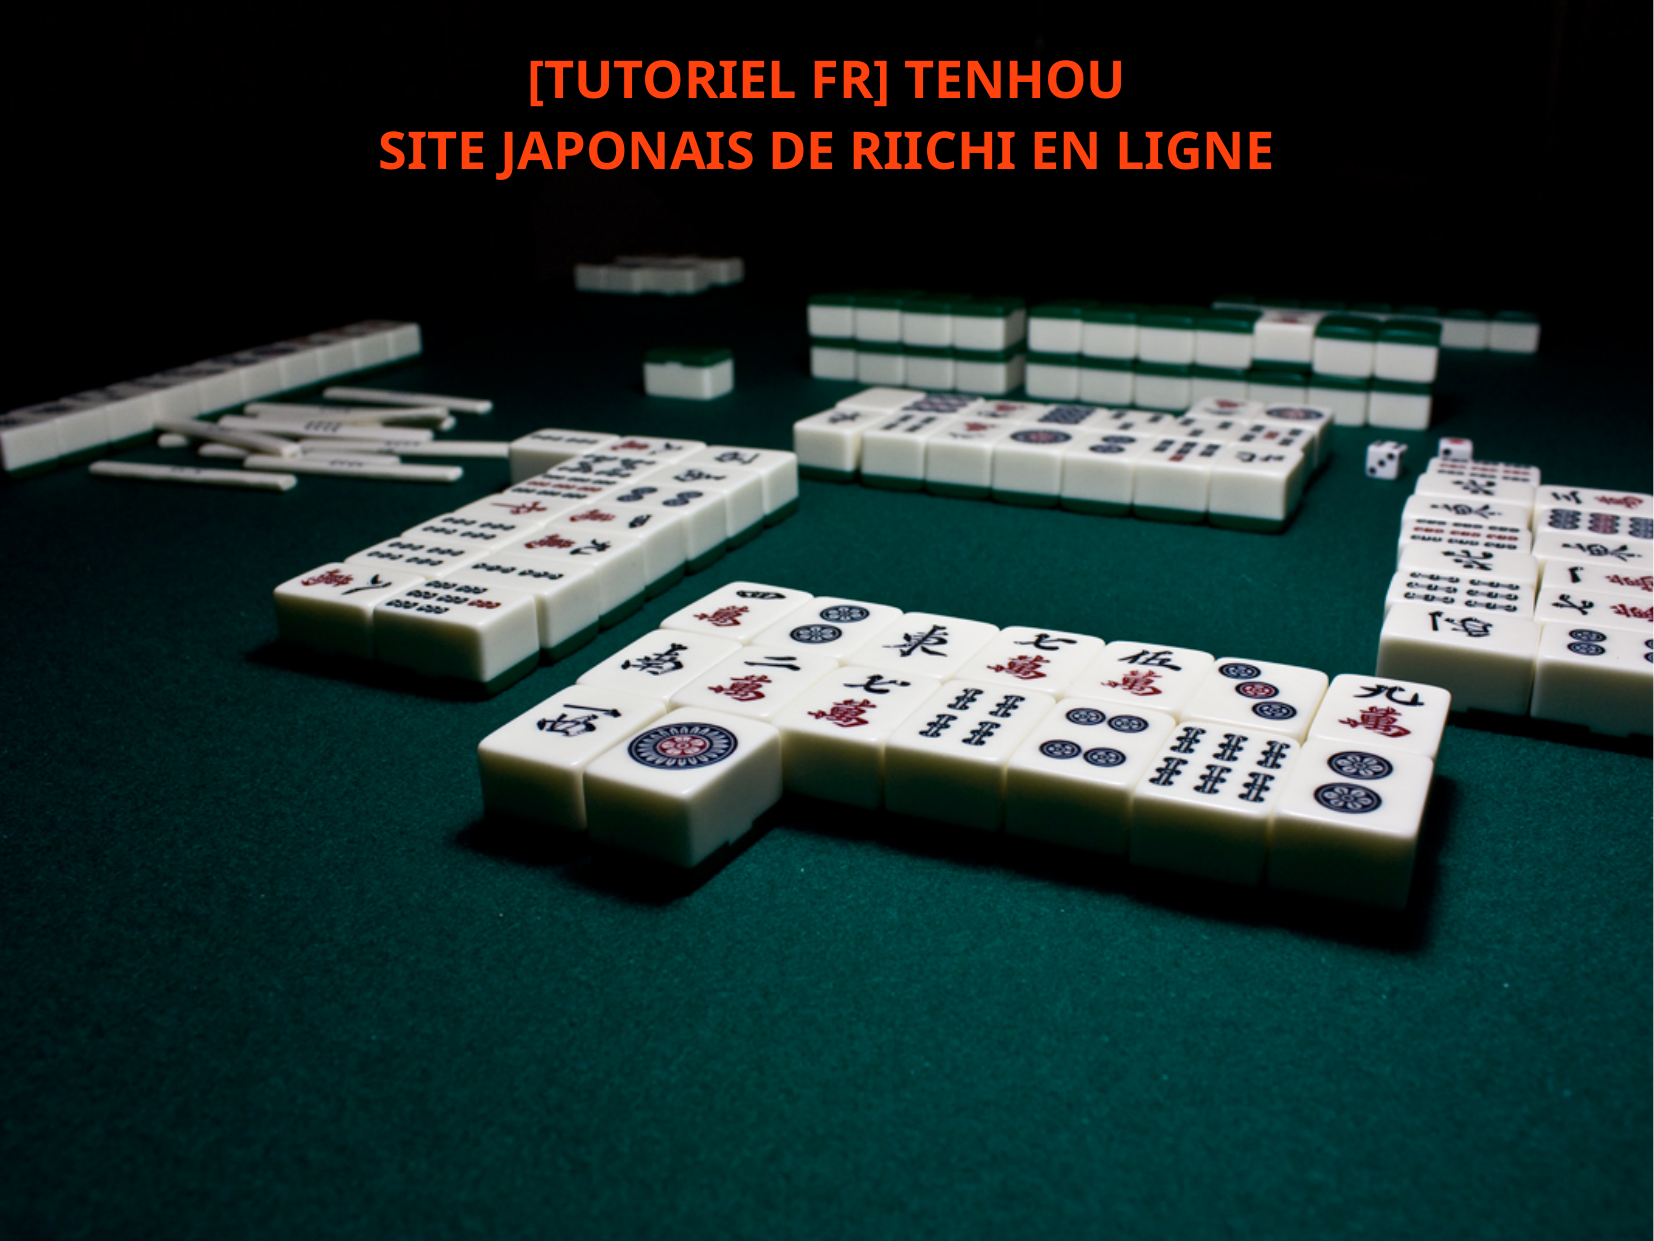

[TUTORIEL FR] TENHOU
SITE JAPONAIS DE RIICHI EN LIGNE